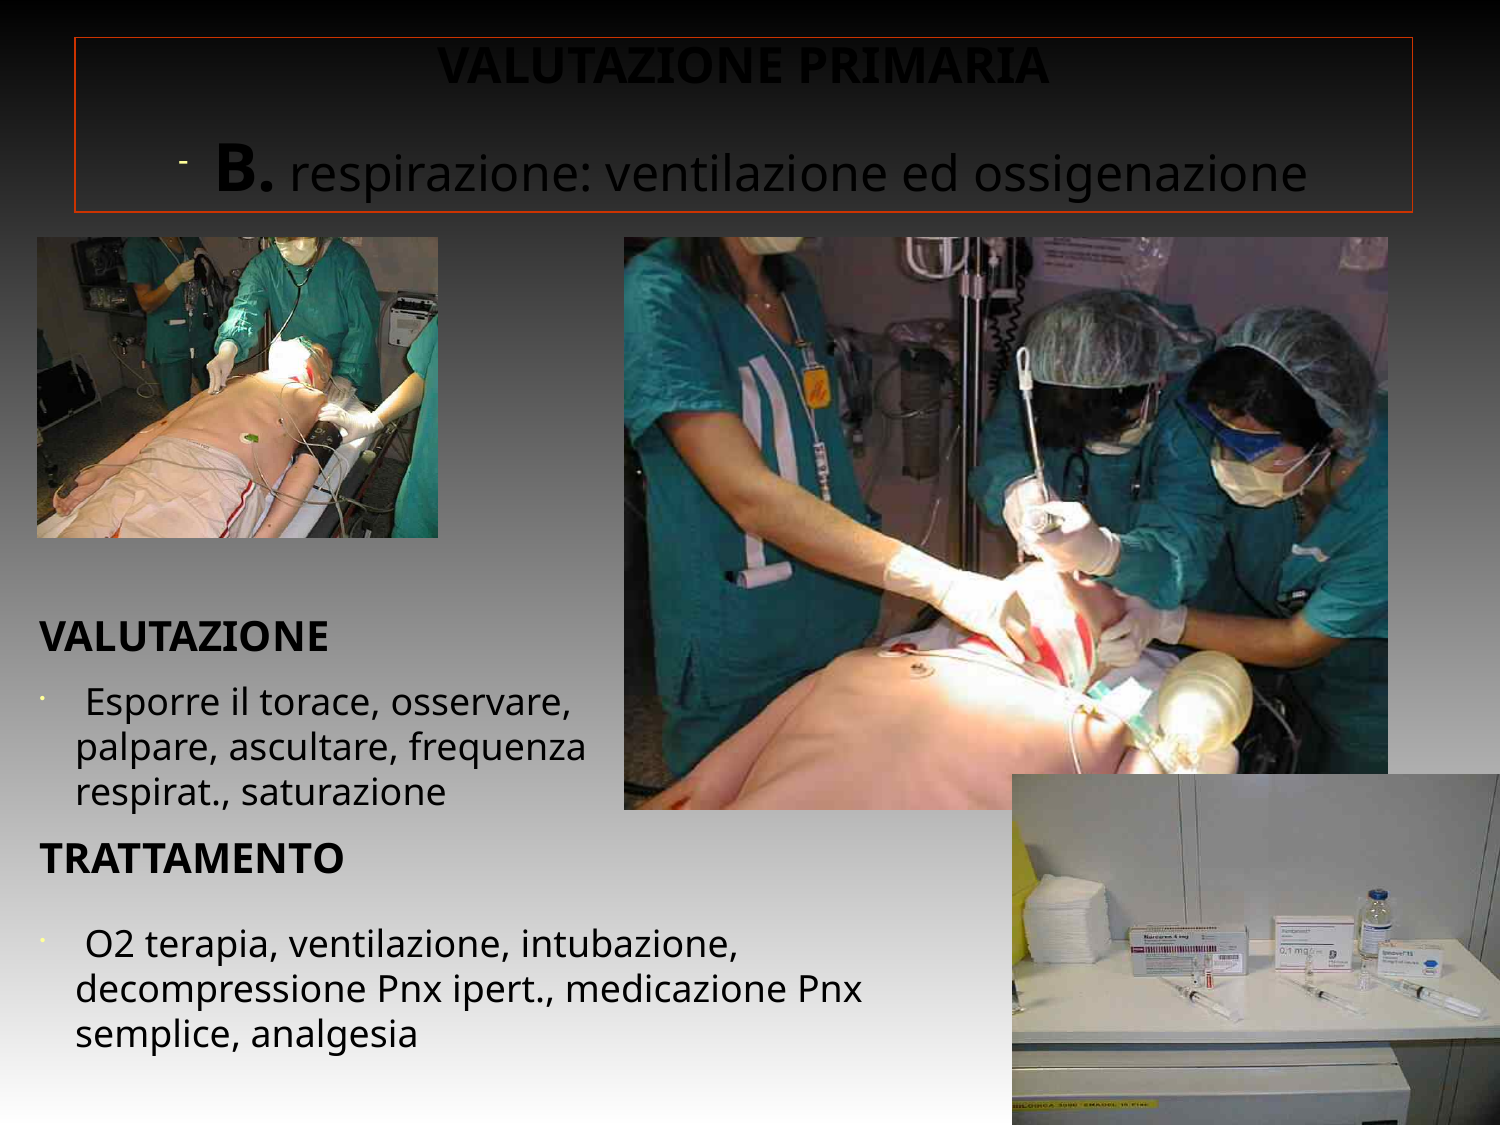

VALUTAZIONE PRIMARIA
B. respirazione: ventilazione ed ossigenazione
VALUTAZIONE
 Esporre il torace, osservare, palpare, ascultare, frequenza respirat., saturazione
TRATTAMENTO
 O2 terapia, ventilazione, intubazione, decompressione Pnx ipert., medicazione Pnx semplice, analgesia